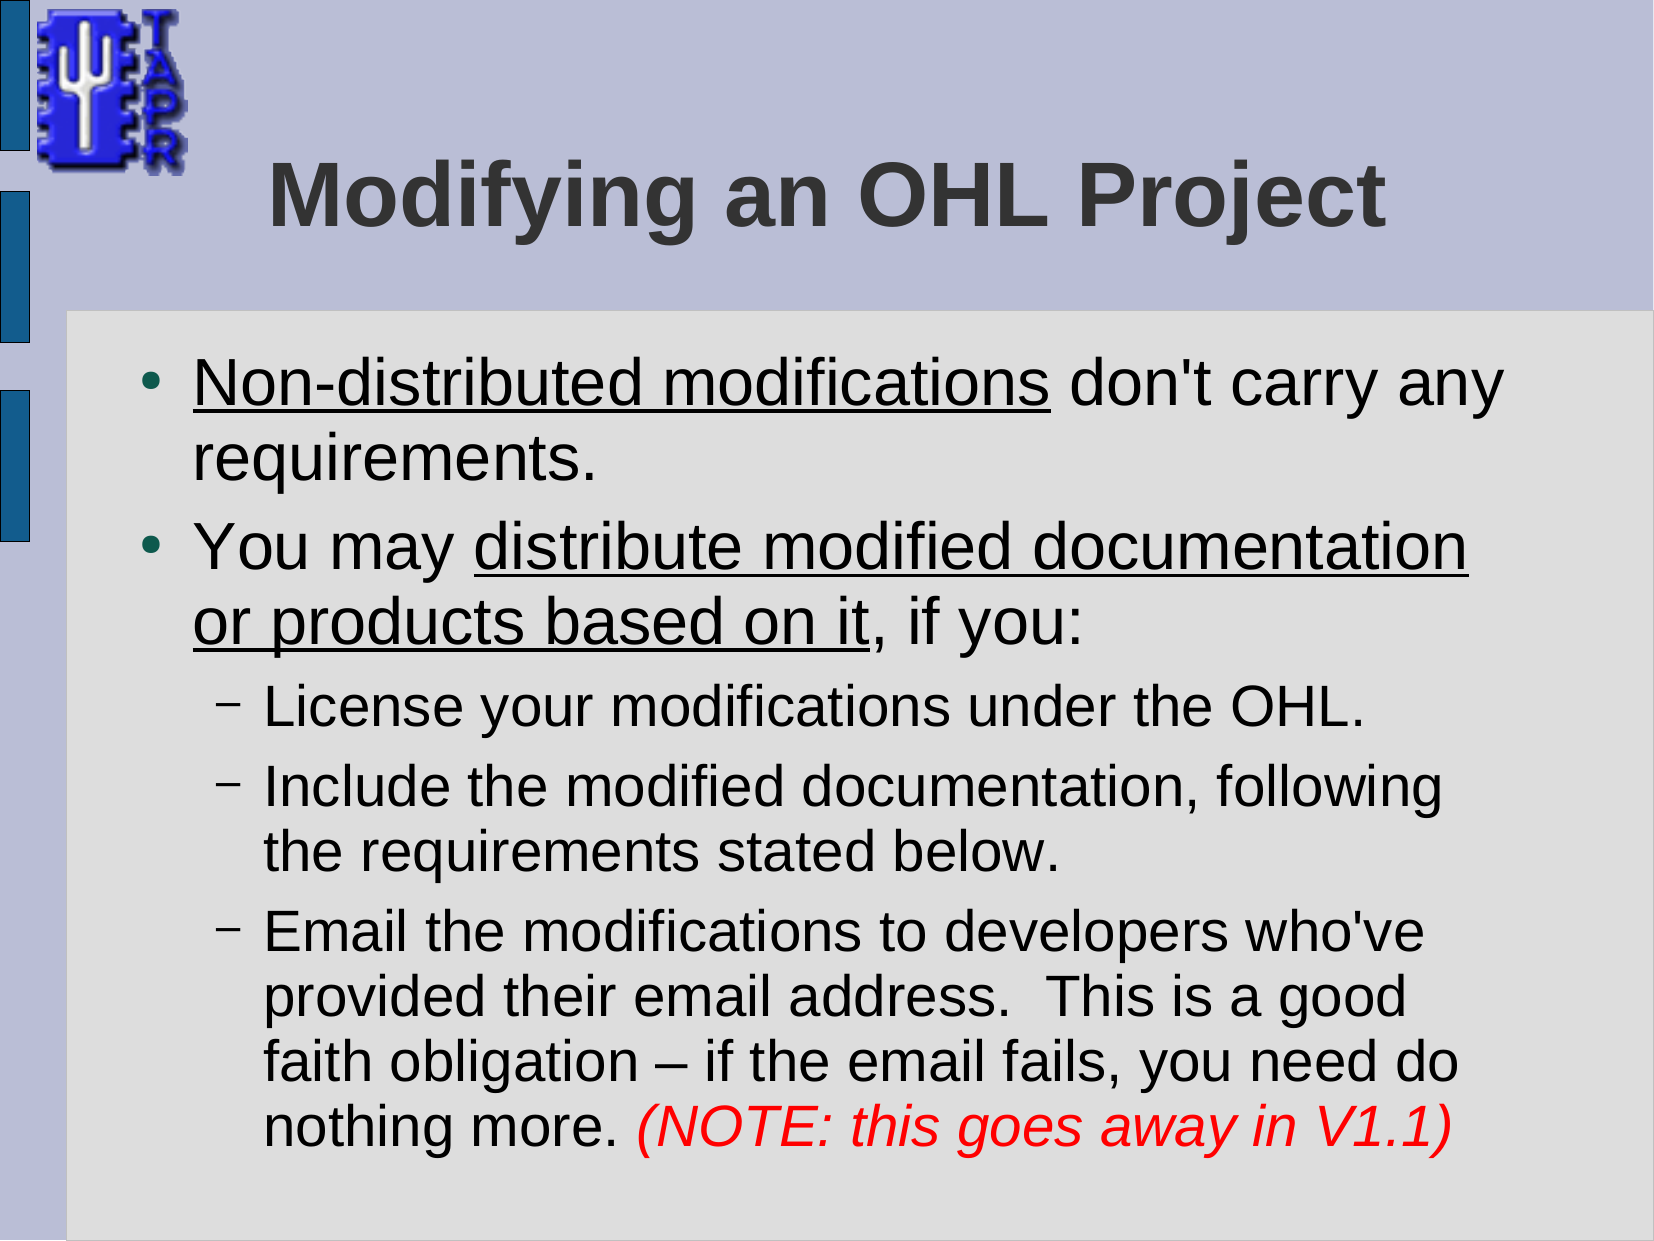

# Modifying an OHL Project
Non-distributed modifications don't carry any requirements.
You may distribute modified documentation or products based on it, if you:
License your modifications under the OHL.
Include the modified documentation, following the requirements stated below.
Email the modifications to developers who've provided their email address. This is a good faith obligation – if the email fails, you need do nothing more. (NOTE: this goes away in V1.1)